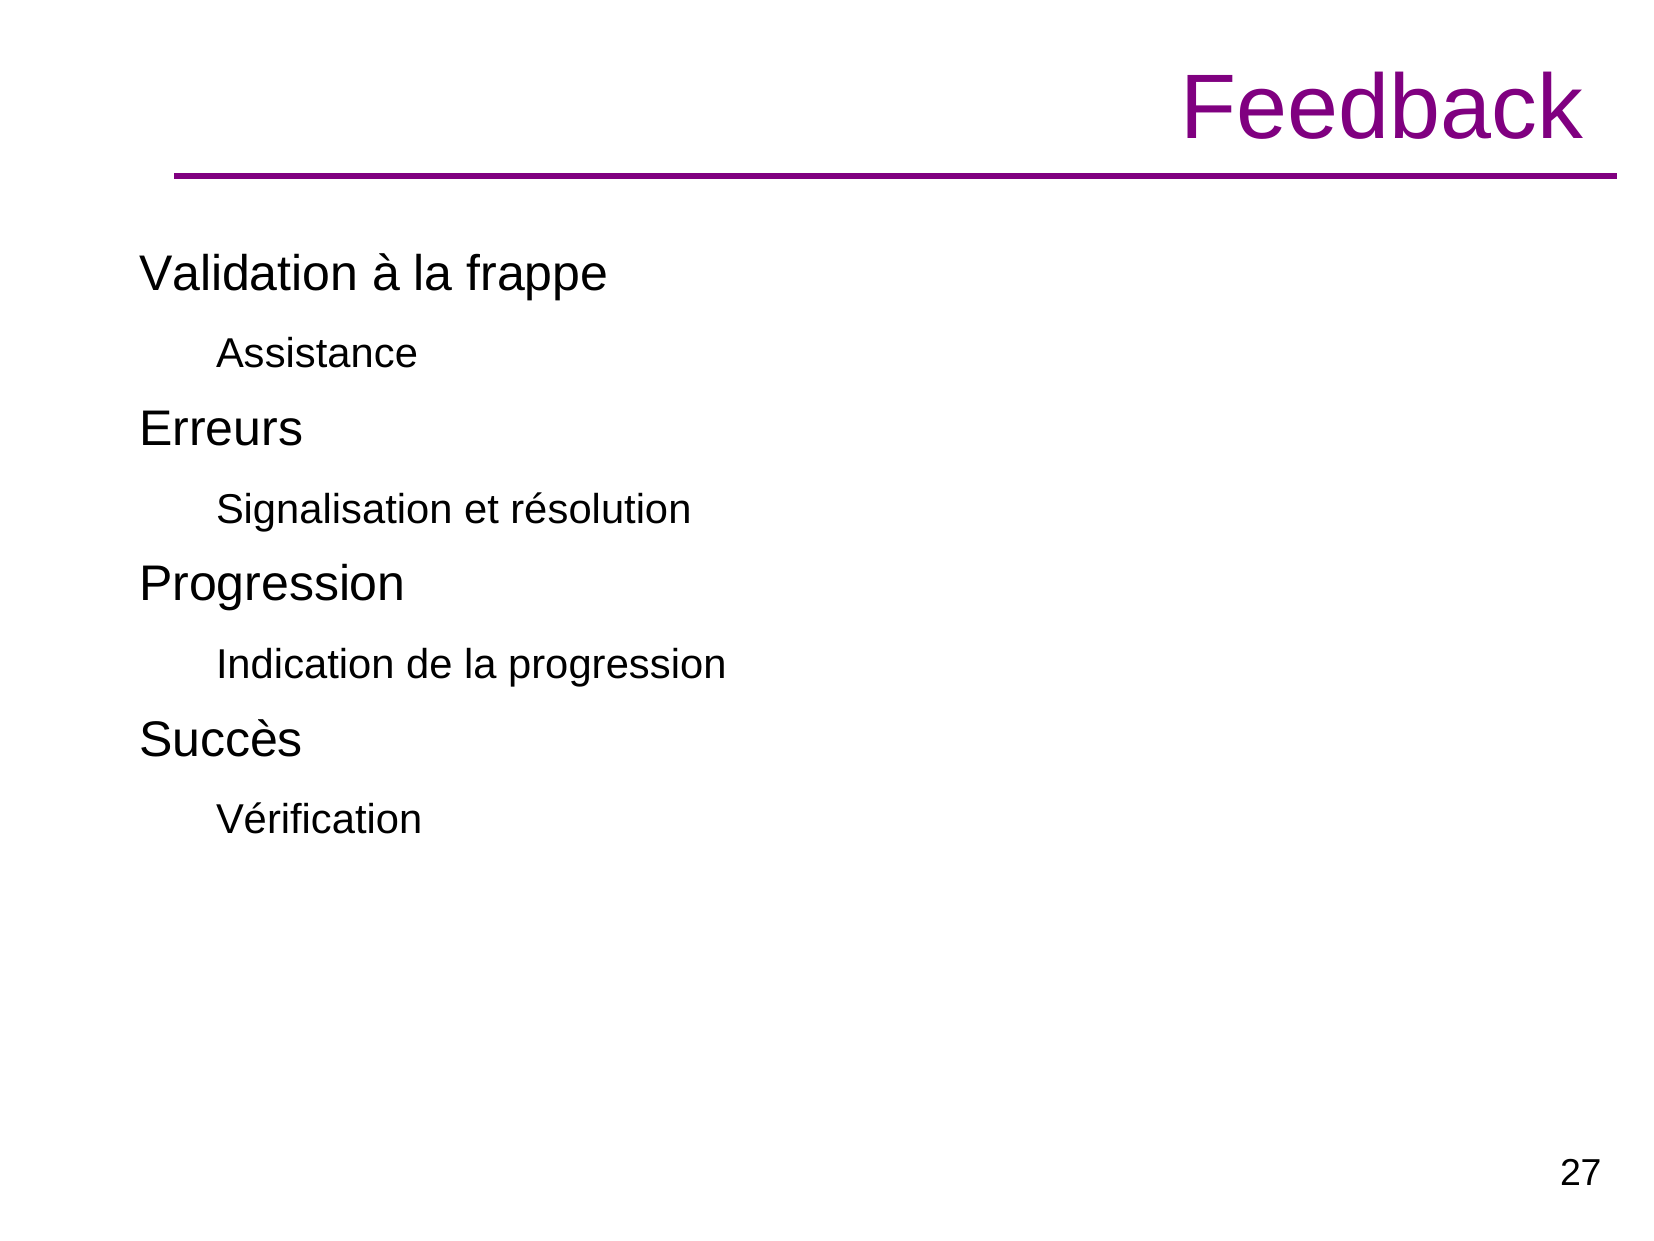

# Feedback
Validation à la frappe
Assistance
Erreurs
Signalisation et résolution
Progression
Indication de la progression
Succès
Vérification